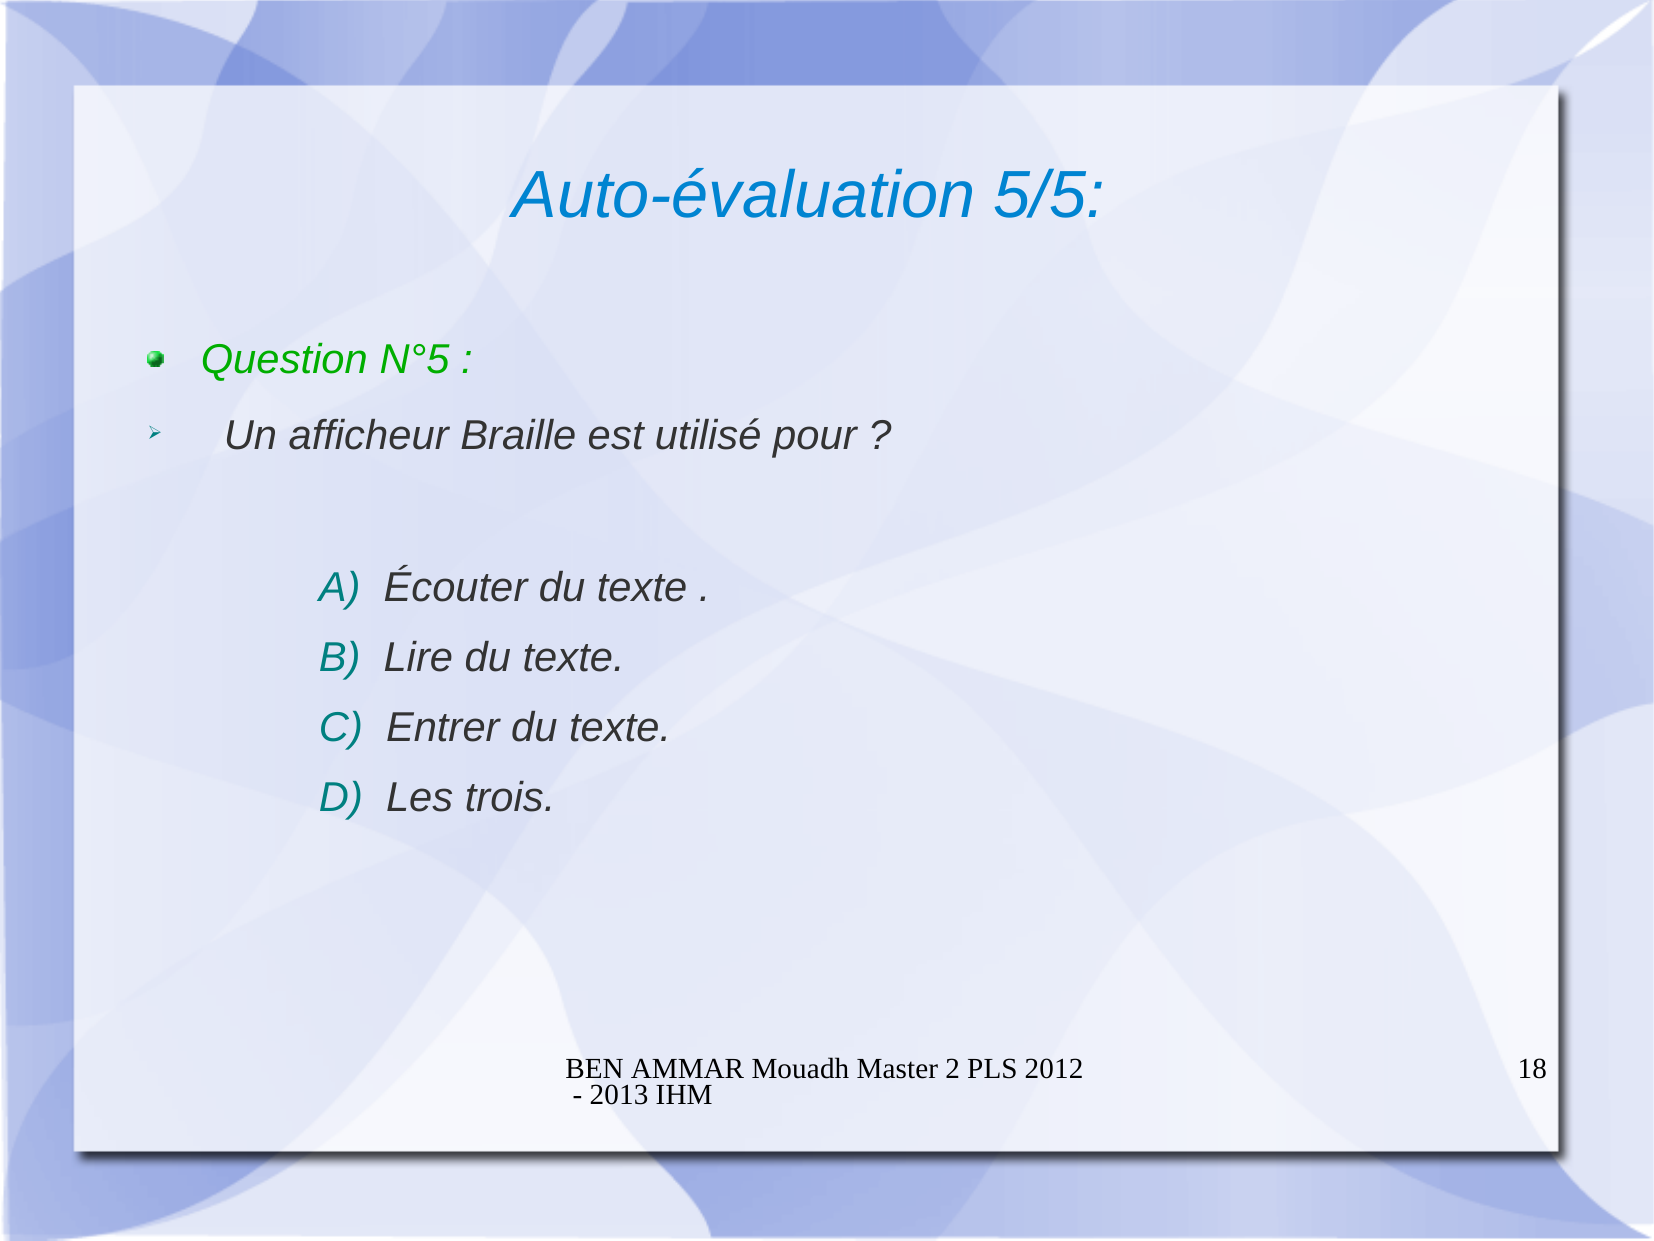

# Auto-évaluation 5/5:
Question N°5 :
 Un afficheur Braille est utilisé pour ?
 Écouter du texte .
 Lire du texte.
 Entrer du texte.
 Les trois.
BEN AMMAR Mouadh Master 2 PLS 2012 - 2013 IHM
18